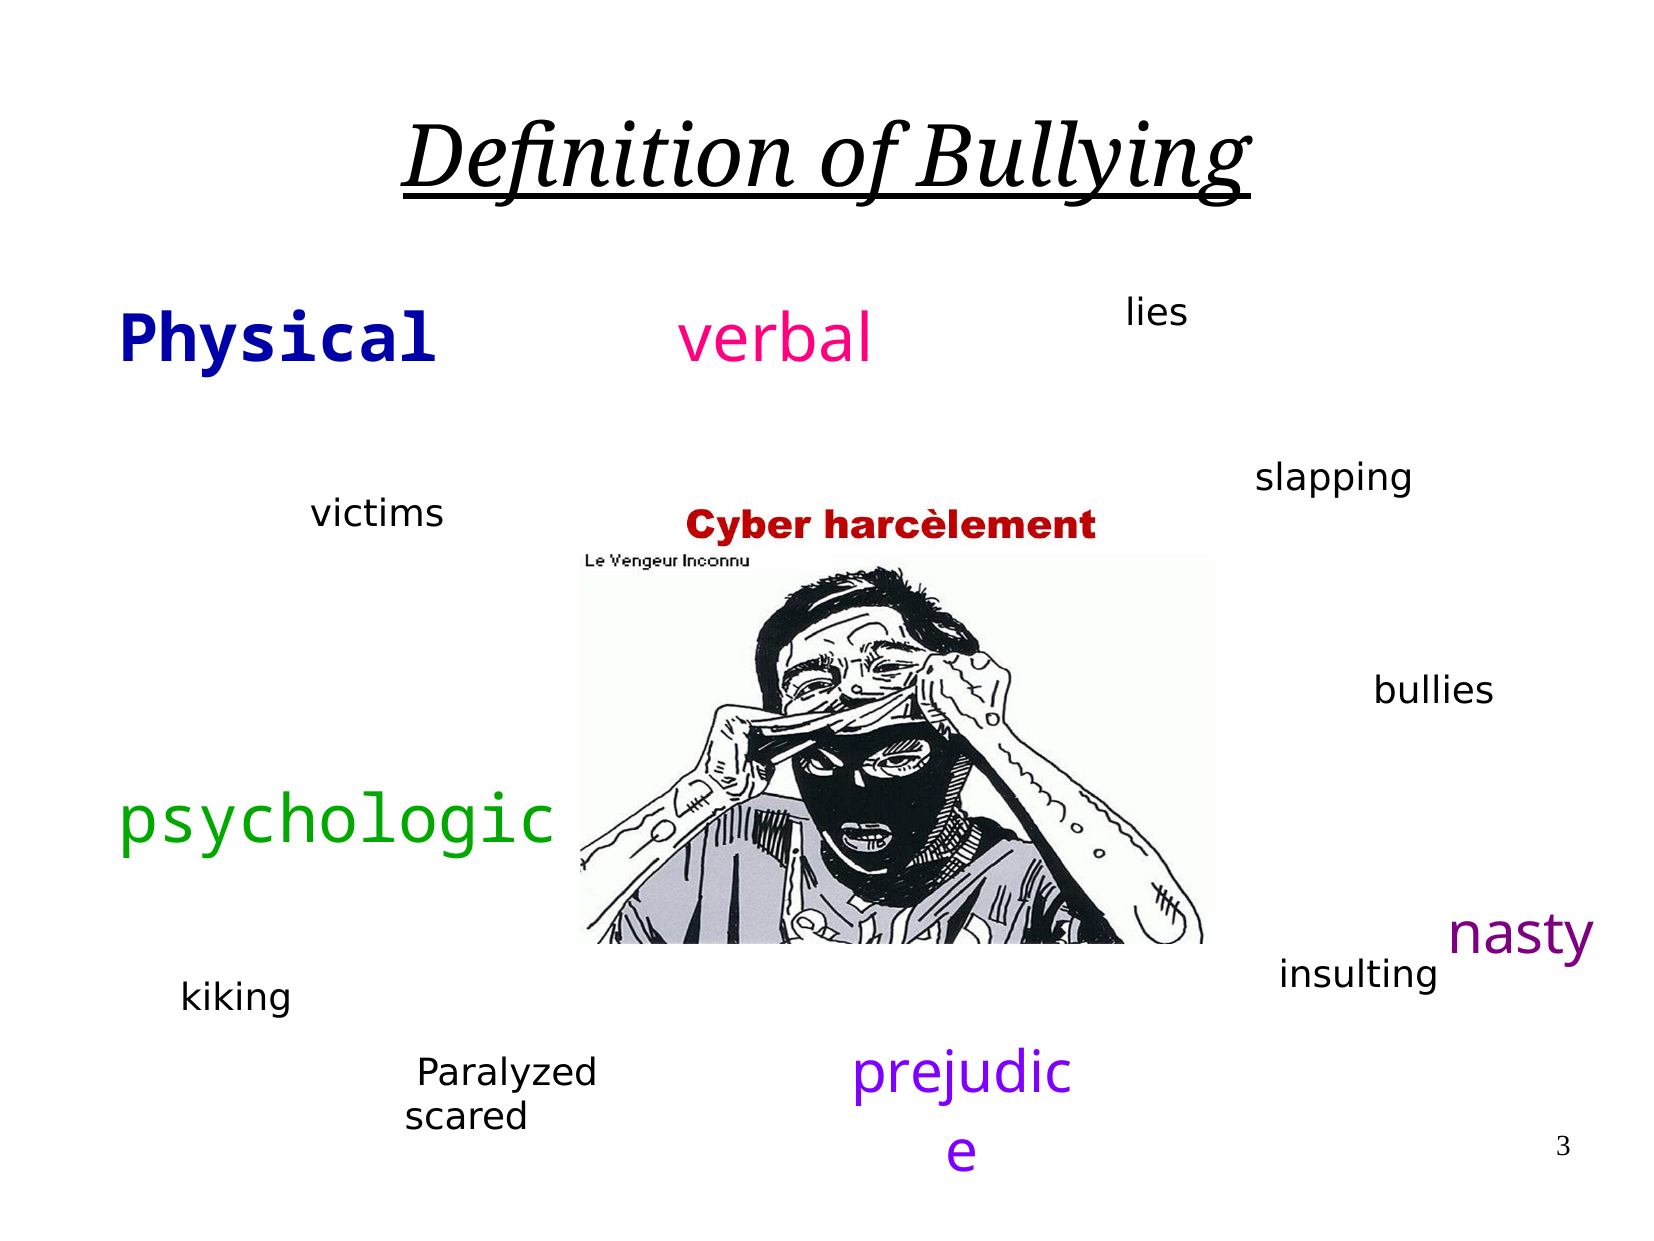

# Definition of Bullying
lies
Physical verbal
psychological
nasty
slapping
victims
bullies
insulting
kiking
prejudice
 Paralyzed scared
3